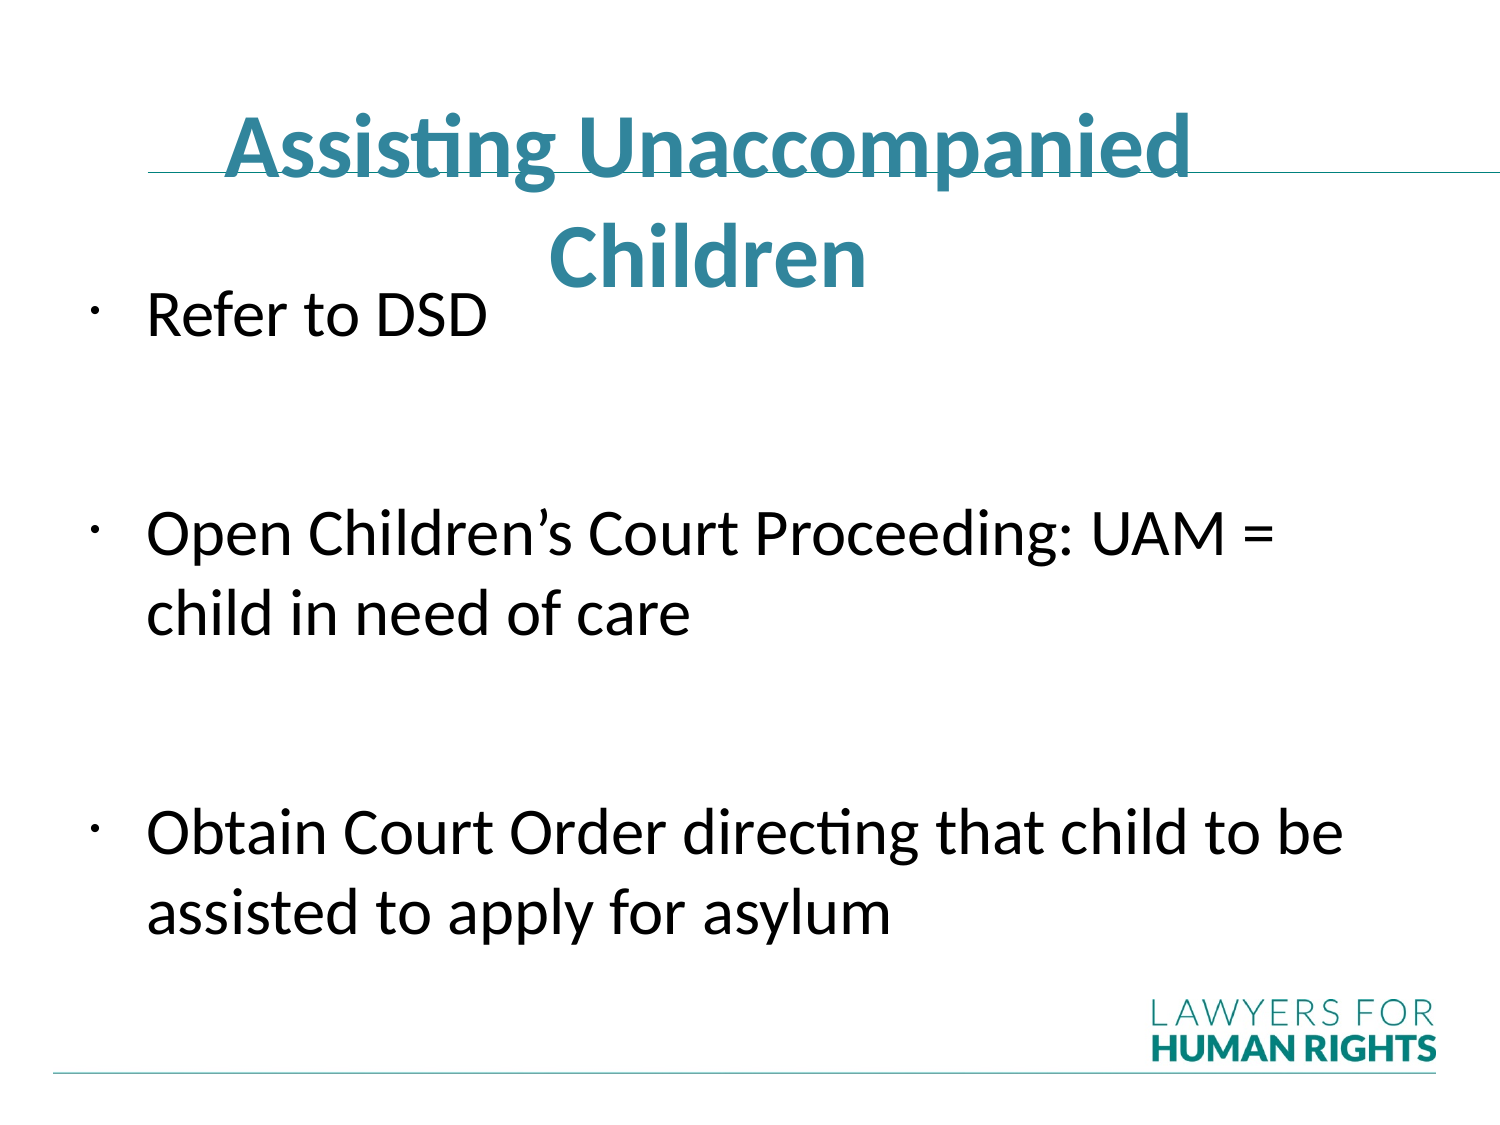

# Assisting Unaccompanied Children
Refer to DSD
Open Children’s Court Proceeding: UAM = child in need of care
Obtain Court Order directing that child to be assisted to apply for asylum